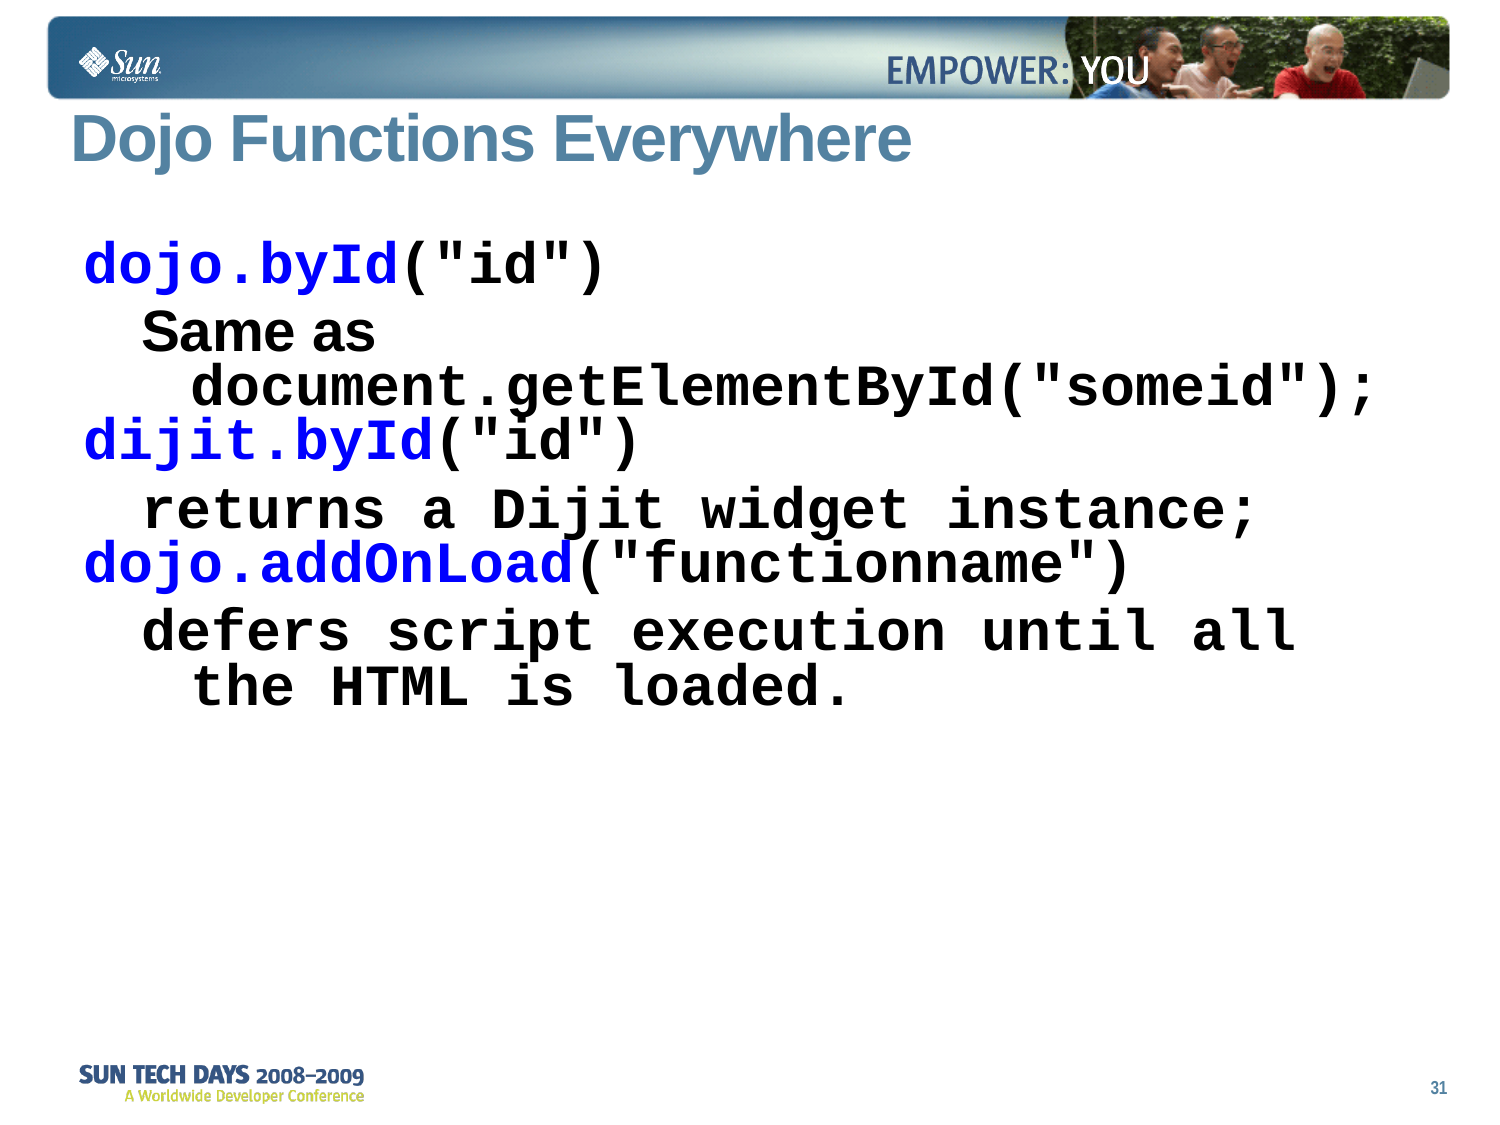

# Dojo Functions Everywhere
dojo.byId("id")
Same as document.getElementById("someid");
dijit.byId("id")
returns a Dijit widget instance;
dojo.addOnLoad("functionname")
defers script execution until all the HTML is loaded.